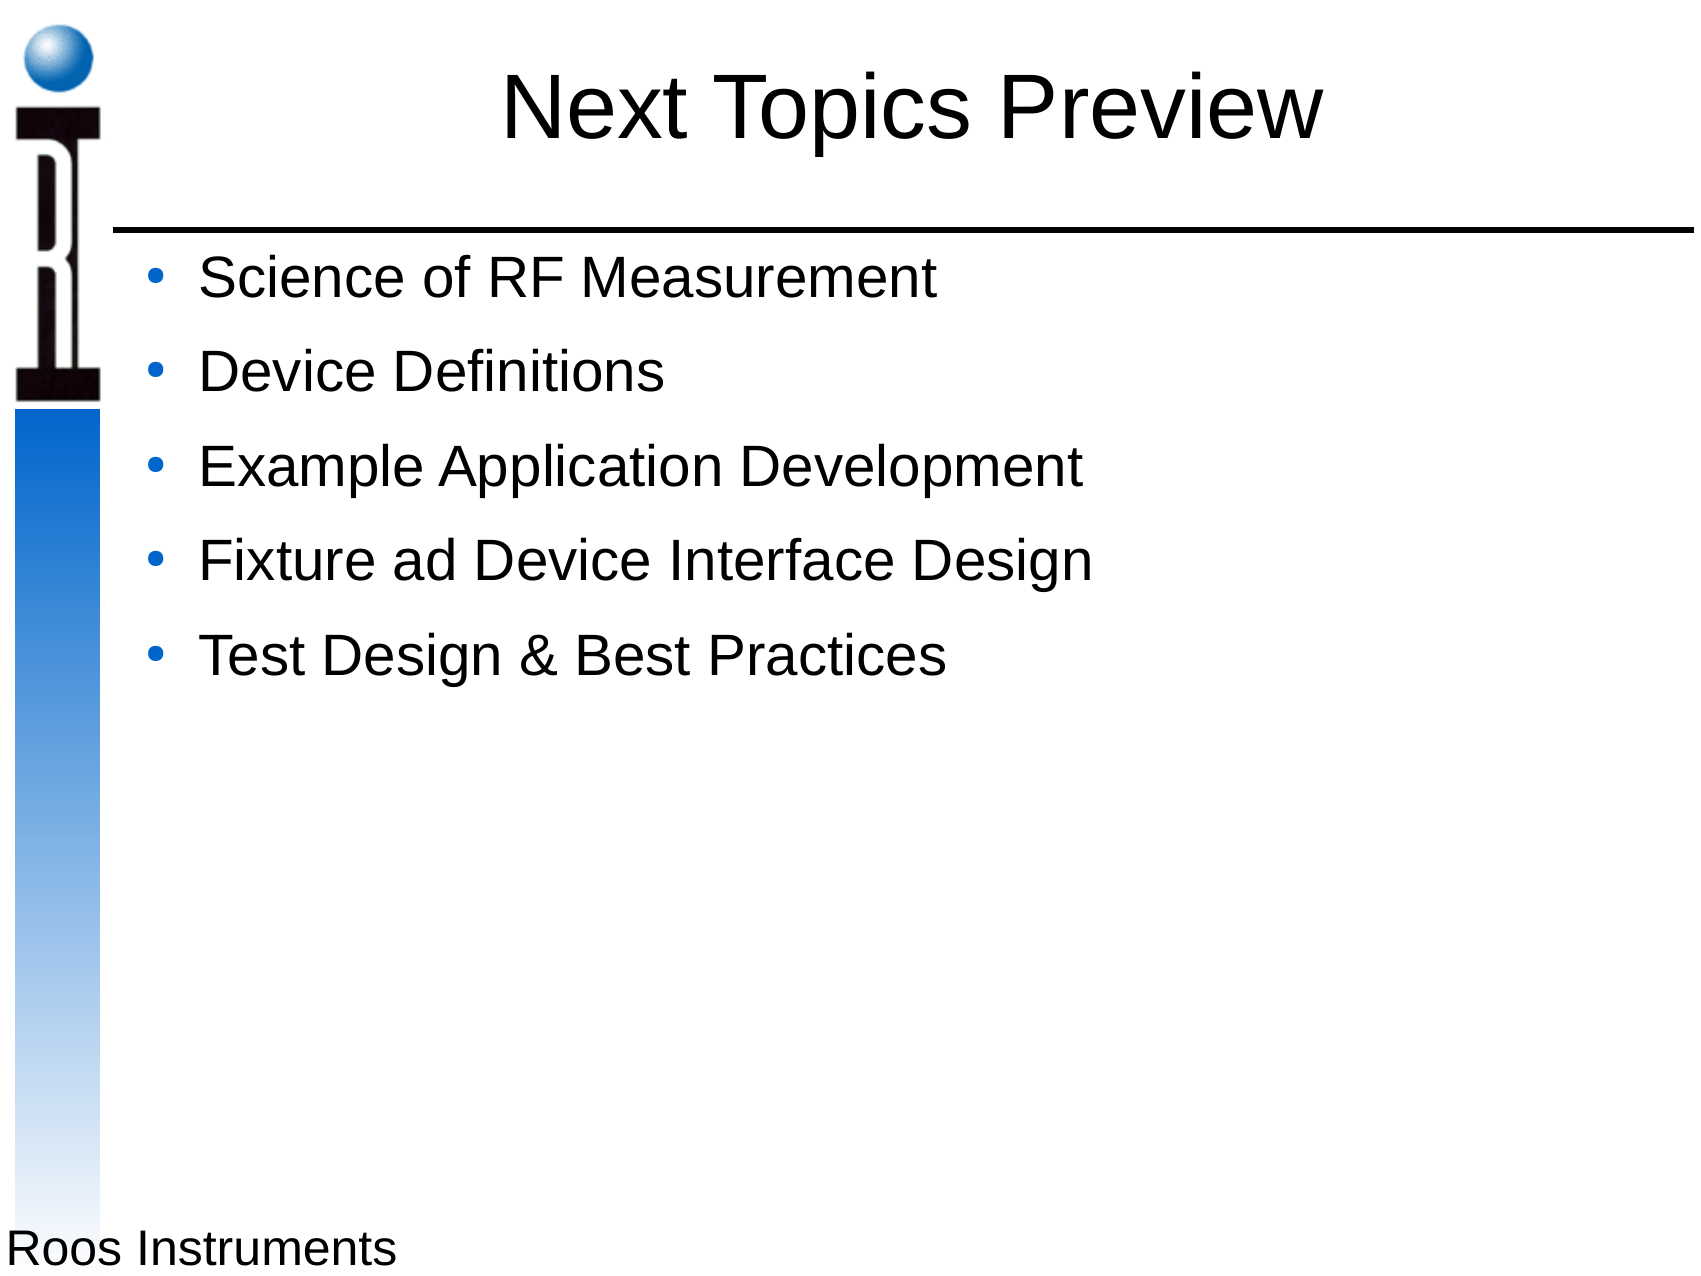

# Next Topics Preview
Science of RF Measurement
Device Definitions
Example Application Development
Fixture ad Device Interface Design
Test Design & Best Practices